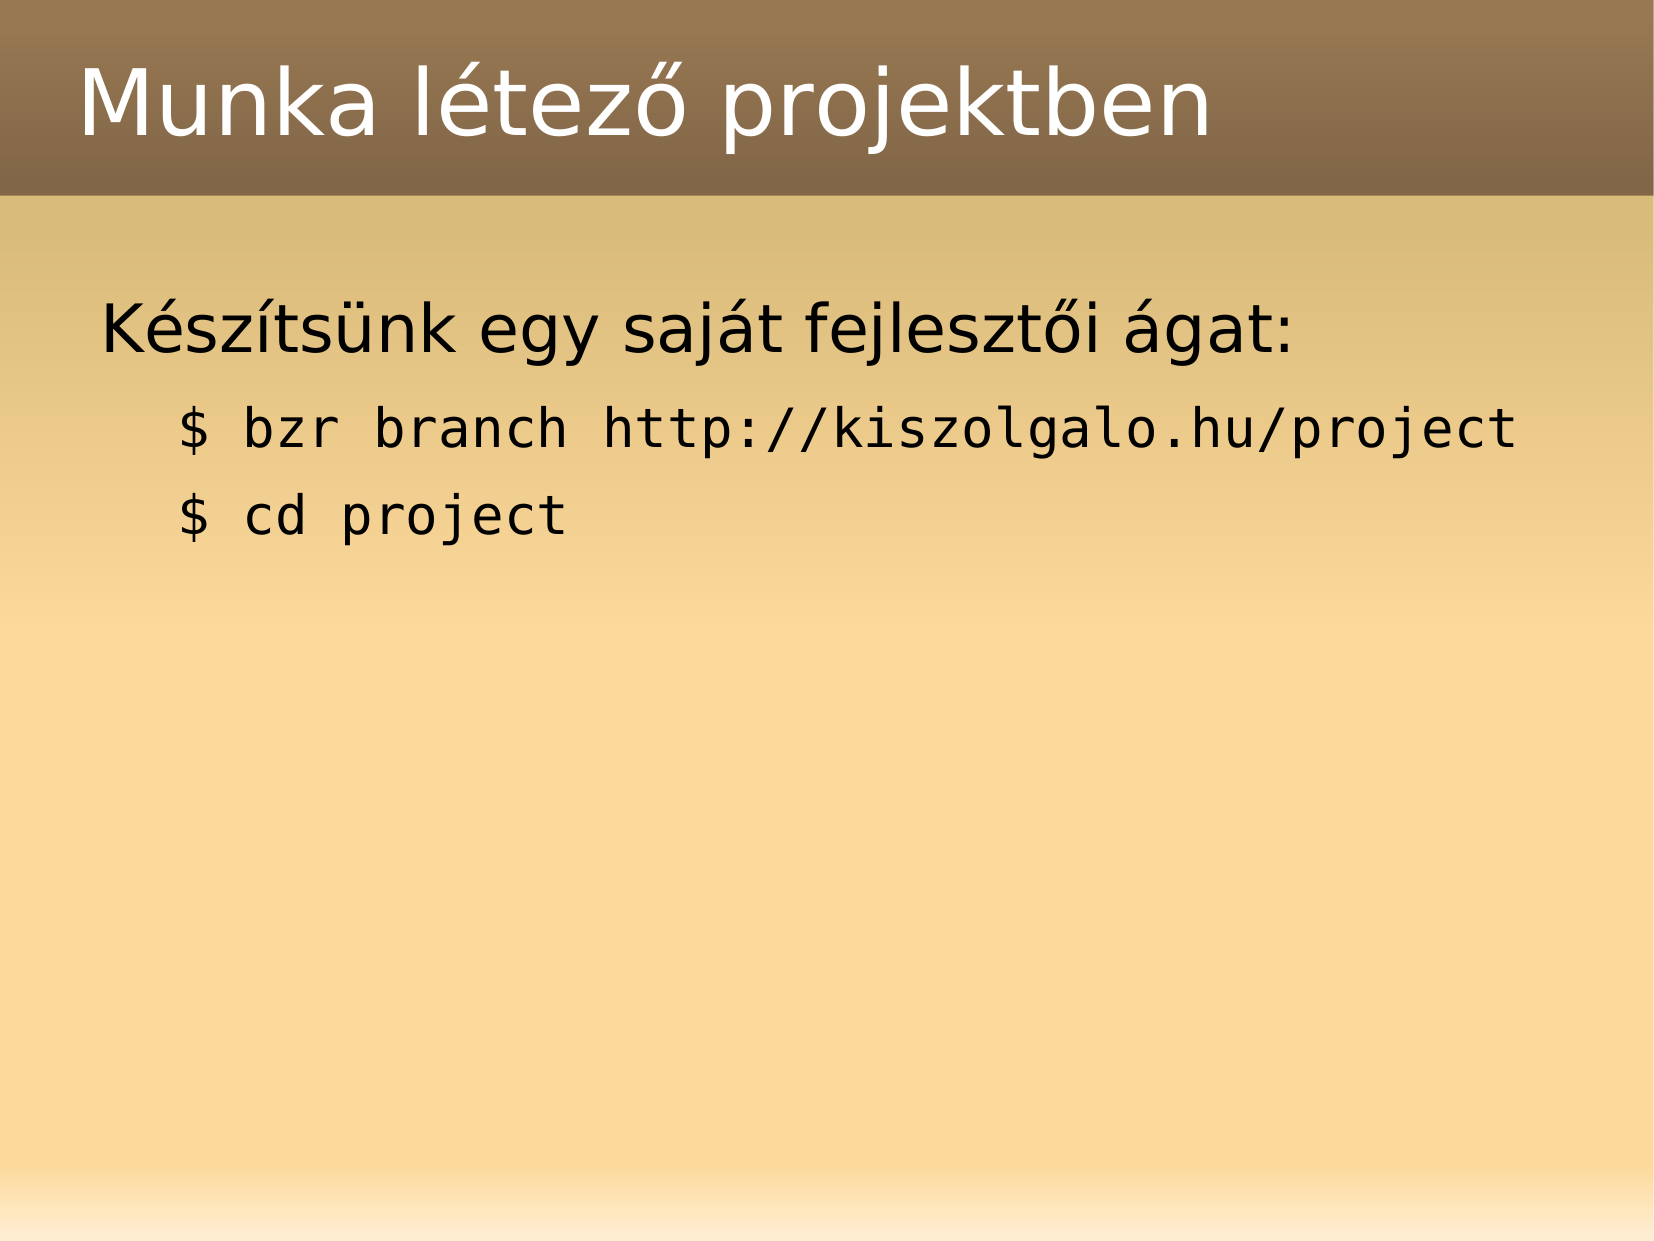

# Munka létező projektben
Készítsünk egy saját fejlesztői ágat:
$ bzr branch http://kiszolgalo.hu/project
$ cd project